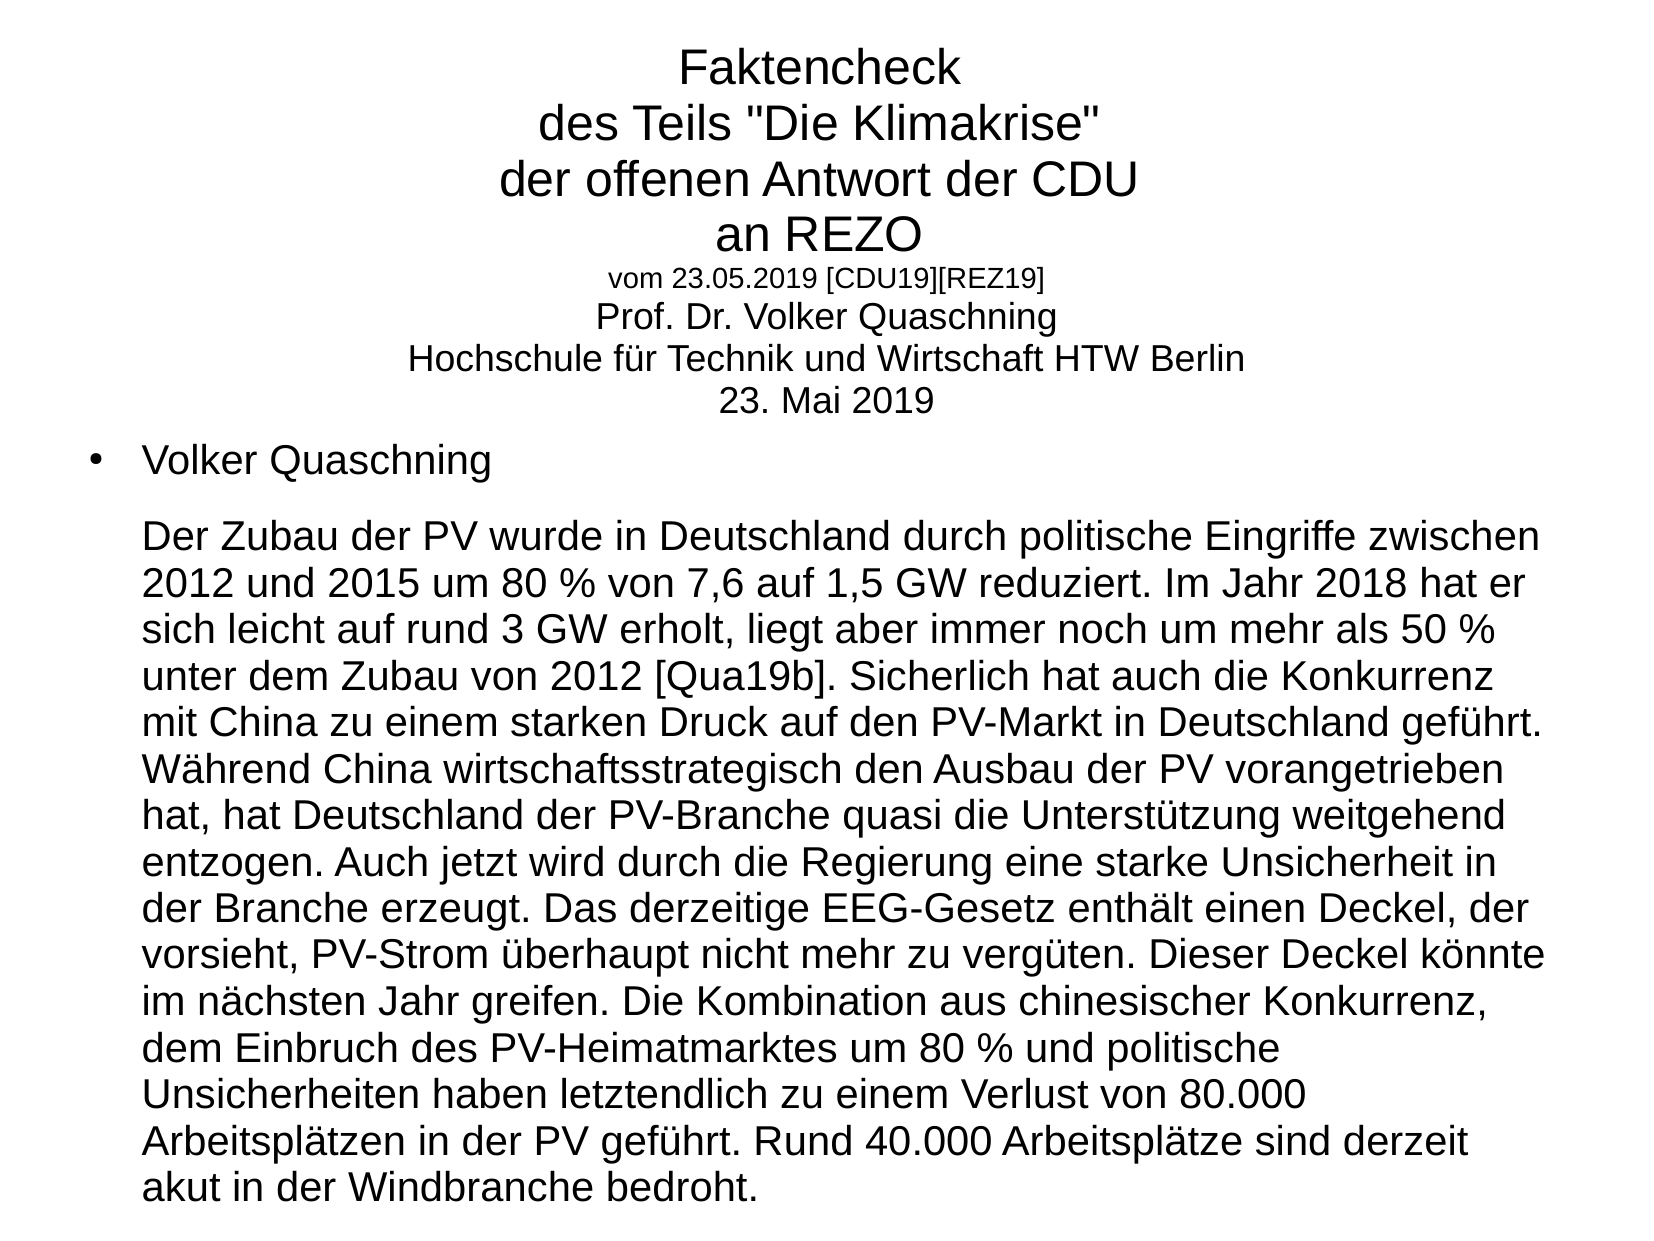

# Faktencheck des Teils "Die Klimakrise" der offenen Antwort der CDU an REZO vom 23.05.2019 [CDU19][REZ19] Prof. Dr. Volker Quaschning Hochschule für Technik und Wirtschaft HTW Berlin 23. Mai 2019
Volker Quaschning
Der Zubau der PV wurde in Deutschland durch politische Eingriffe zwischen 2012 und 2015 um 80 % von 7,6 auf 1,5 GW reduziert. Im Jahr 2018 hat er sich leicht auf rund 3 GW erholt, liegt aber immer noch um mehr als 50 % unter dem Zubau von 2012 [Qua19b]. Sicherlich hat auch die Konkurrenz mit China zu einem starken Druck auf den PV-Markt in Deutschland geführt. Während China wirtschaftsstrategisch den Ausbau der PV vorangetrieben hat, hat Deutschland der PV-Branche quasi die Unterstützung weitgehend entzogen. Auch jetzt wird durch die Regierung eine starke Unsicherheit in der Branche erzeugt. Das derzeitige EEG-Gesetz enthält einen Deckel, der vorsieht, PV-Strom überhaupt nicht mehr zu vergüten. Dieser Deckel könnte im nächsten Jahr greifen. Die Kombination aus chinesischer Konkurrenz, dem Einbruch des PV-Heimatmarktes um 80 % und politische Unsicherheiten haben letztendlich zu einem Verlust von 80.000 Arbeitsplätzen in der PV geführt. Rund 40.000 Arbeitsplätze sind derzeit akut in der Windbranche bedroht.